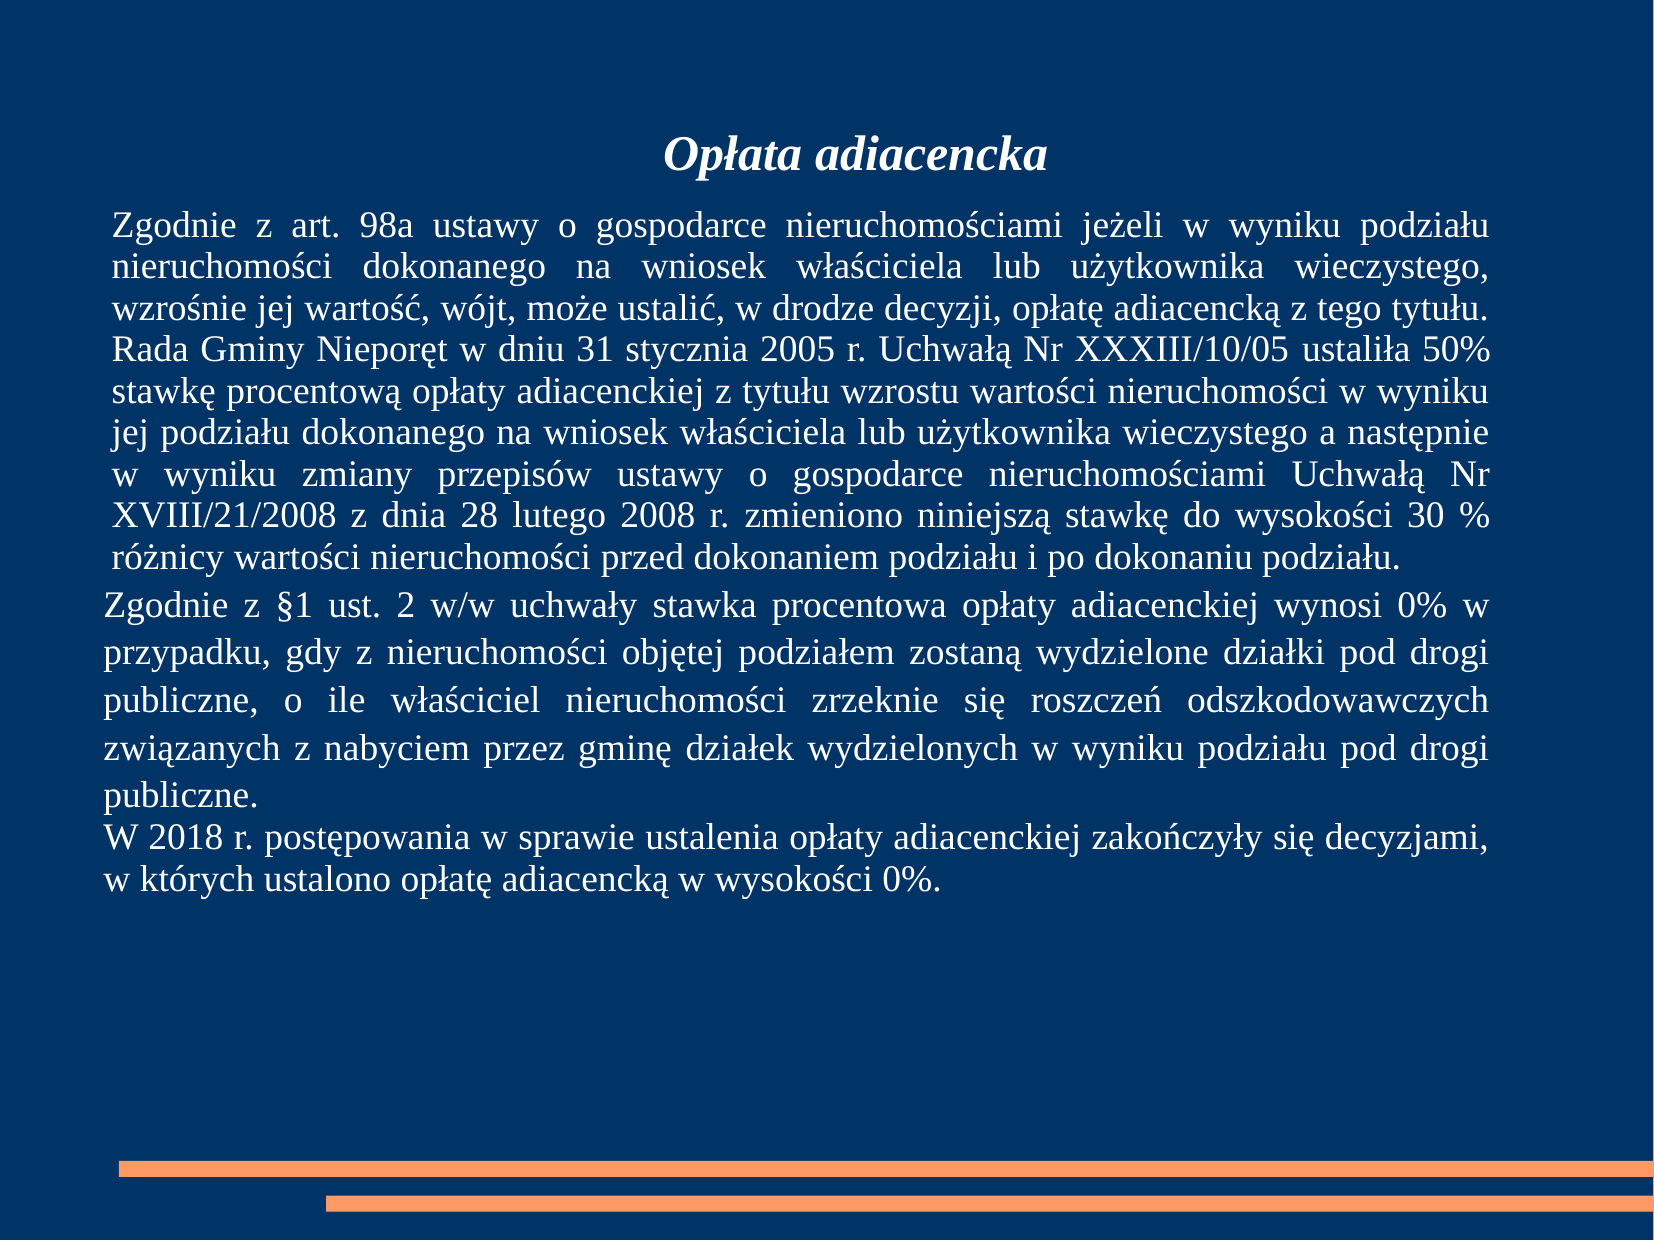

Opłata adiacencka
Zgodnie z art. 98a ustawy o gospodarce nieruchomościami jeżeli w wyniku podziału nieruchomości dokonanego na wniosek właściciela lub użytkownika wieczystego, wzrośnie jej wartość, wójt, może ustalić, w drodze decyzji, opłatę adiacencką z tego tytułu.
Rada Gminy Nieporęt w dniu 31 stycznia 2005 r. Uchwałą Nr XXXIII/10/05 ustaliła 50% stawkę procentową opłaty adiacenckiej z tytułu wzrostu wartości nieruchomości w wyniku jej podziału dokonanego na wniosek właściciela lub użytkownika wieczystego a następnie w wyniku zmiany przepisów ustawy o gospodarce nieruchomościami Uchwałą Nr XVIII/21/2008 z dnia 28 lutego 2008 r. zmieniono niniejszą stawkę do wysokości 30 % różnicy wartości nieruchomości przed dokonaniem podziału i po dokonaniu podziału.
Zgodnie z §1 ust. 2 w/w uchwały stawka procentowa opłaty adiacenckiej wynosi 0% w przypadku, gdy z nieruchomości objętej podziałem zostaną wydzielone działki pod drogi publiczne, o ile właściciel nieruchomości zrzeknie się roszczeń odszkodowawczych związanych z nabyciem przez gminę działek wydzielonych w wyniku podziału pod drogi publiczne.
W 2018 r. postępowania w sprawie ustalenia opłaty adiacenckiej zakończyły się decyzjami, w których ustalono opłatę adiacencką w wysokości 0%.